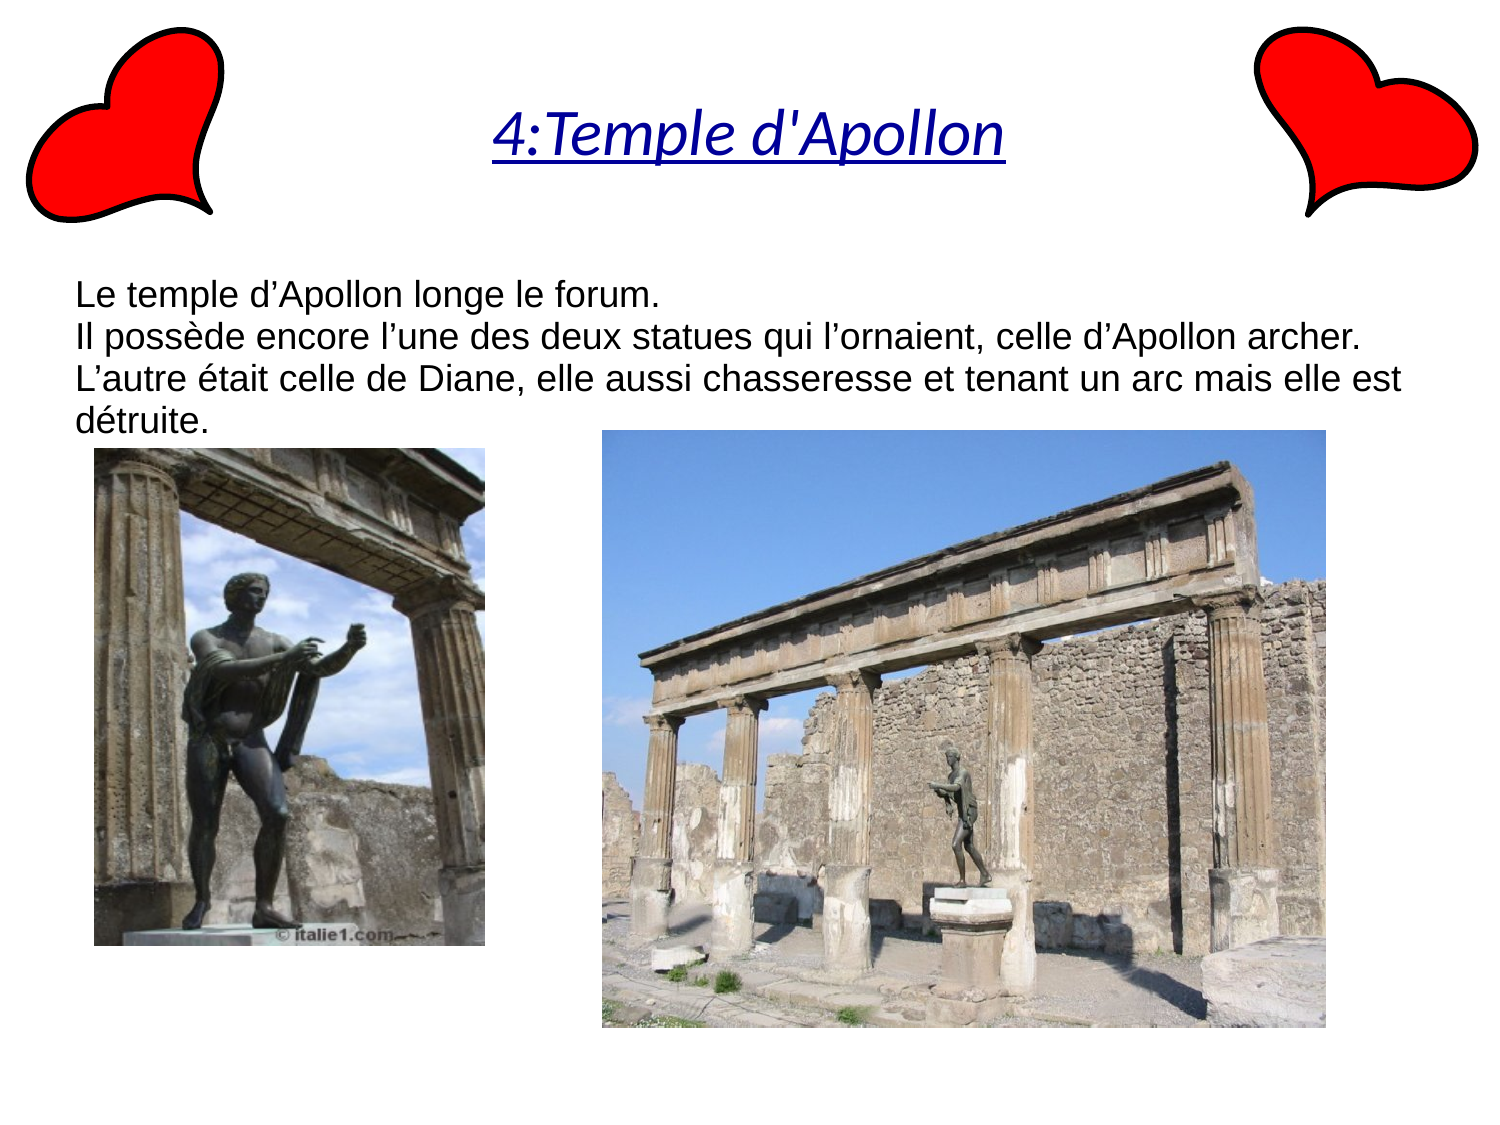

# 4:Temple d'Apollon
Le temple d’Apollon longe le forum.
Il possède encore l’une des deux statues qui l’ornaient, celle d’Apollon archer.
L’autre était celle de Diane, elle aussi chasseresse et tenant un arc mais elle est détruite.